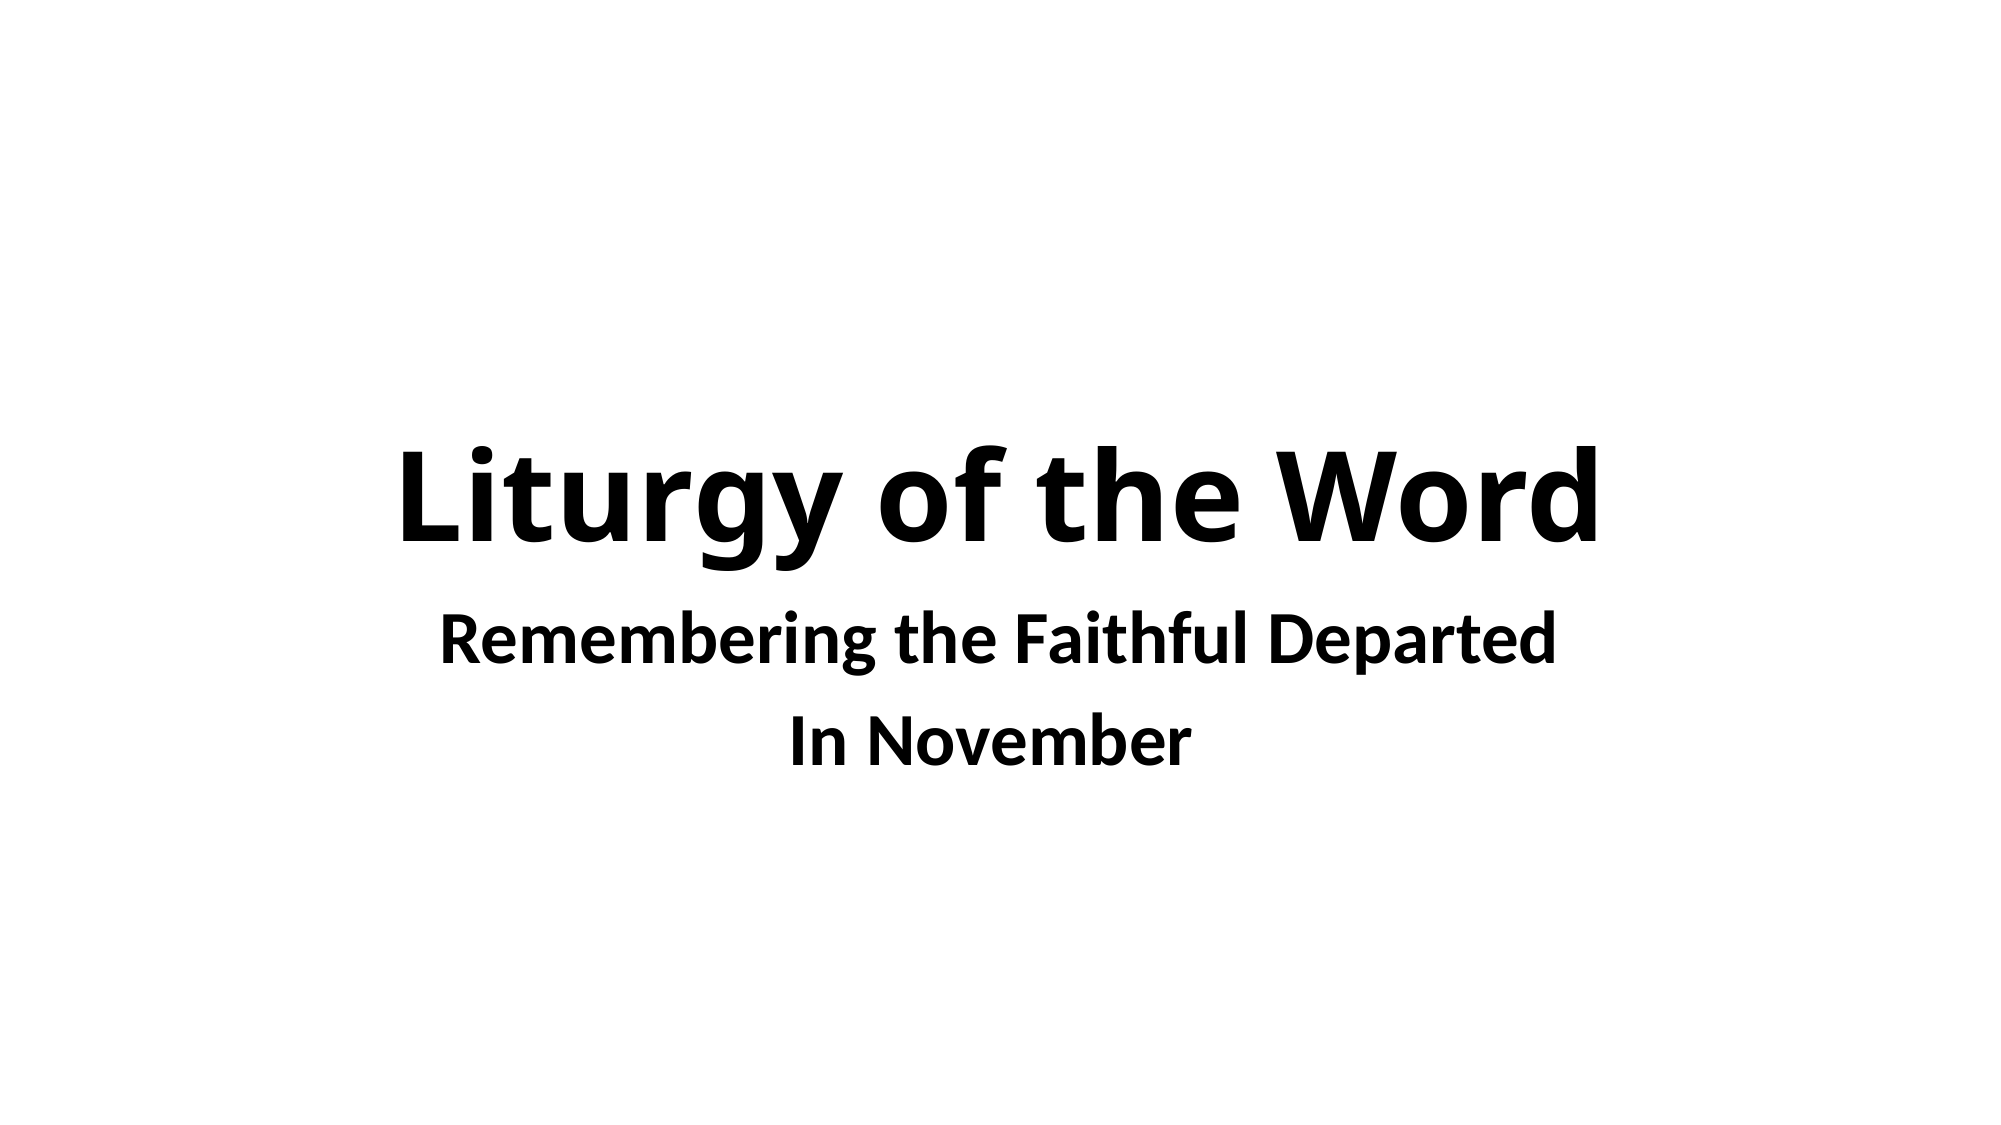

# Liturgy of the Word
Remembering the Faithful Departed
In November